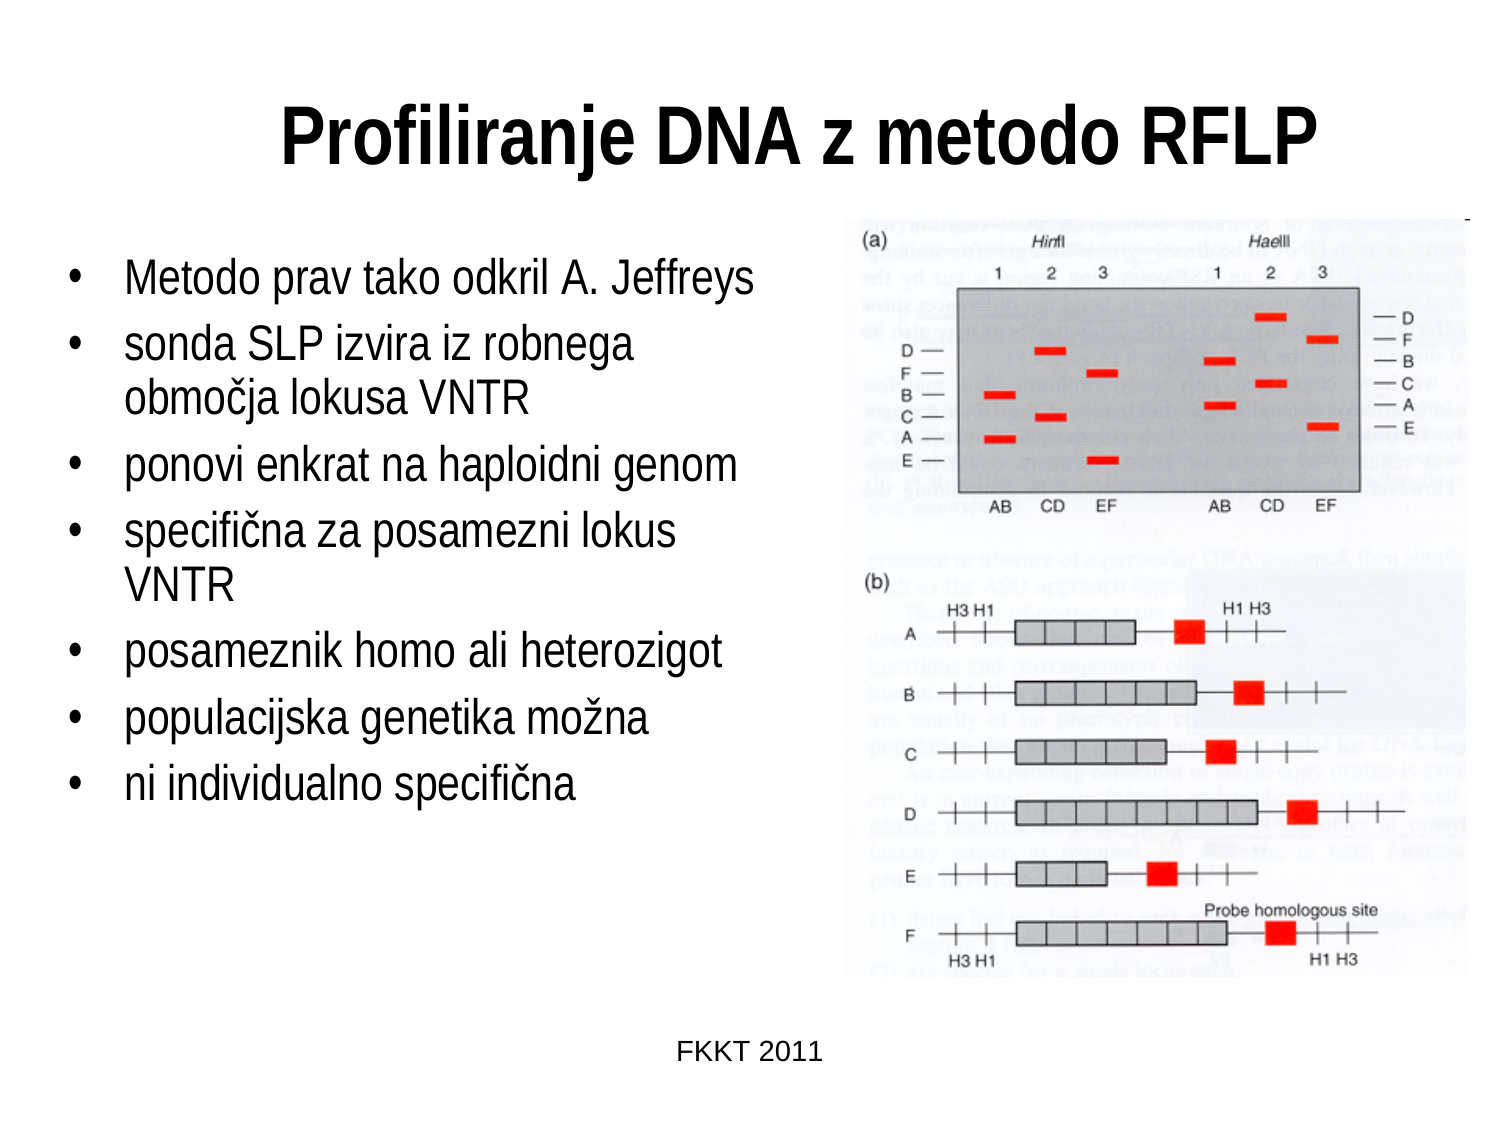

# Profiliranje DNA z metodo RFLP
Metodo prav tako odkril A. Jeffreys
sonda SLP izvira iz robnega območja lokusa VNTR
ponovi enkrat na haploidni genom
specifična za posamezni lokus VNTR
posameznik homo ali heterozigot
populacijska genetika možna
ni individualno specifična
VNTR D2S44
FKKT 2011